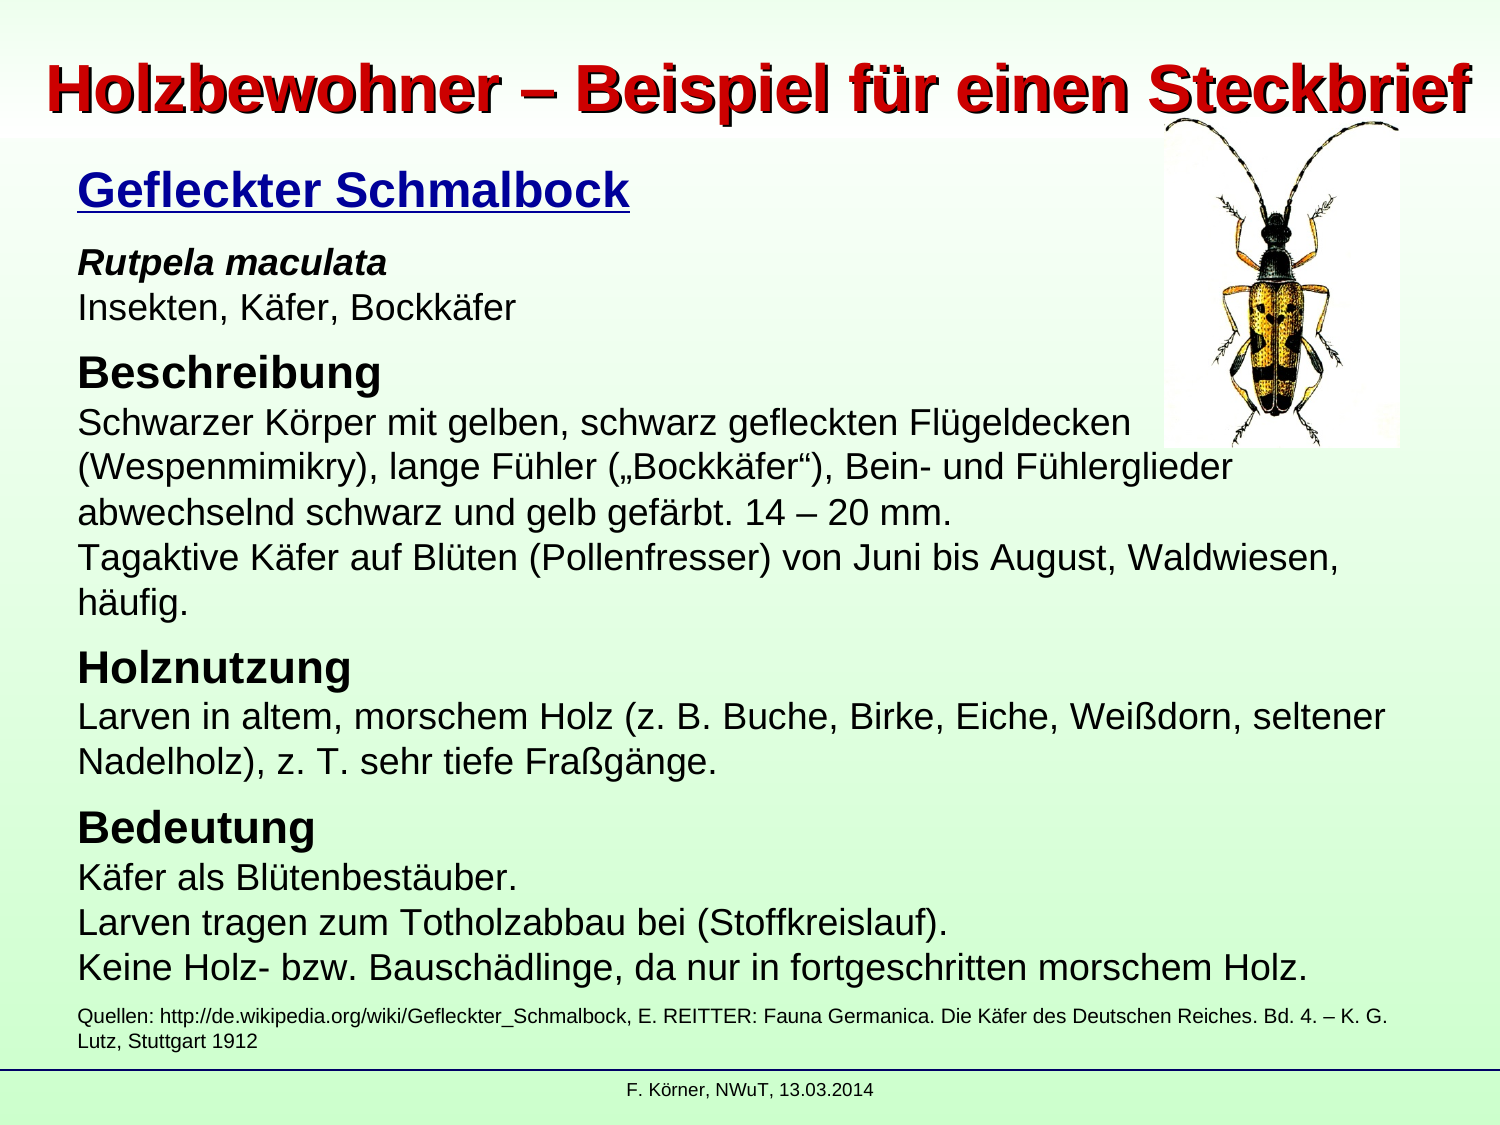

| Holzbewohner – Beispiel für einen Steckbrief |
| --- |
Gefleckter Schmalbock
Rutpela maculata
Insekten, Käfer, Bockkäfer
Beschreibung
Schwarzer Körper mit gelben, schwarz gefleckten Flügeldecken (Wespenmimikry), lange Fühler („Bockkäfer“), Bein- und Fühlerglieder abwechselnd schwarz und gelb gefärbt. 14 – 20 mm.
Tagaktive Käfer auf Blüten (Pollenfresser) von Juni bis August, Waldwiesen, häufig.
Holznutzung
Larven in altem, morschem Holz (z. B. Buche, Birke, Eiche, Weißdorn, seltener Nadelholz), z. T. sehr tiefe Fraßgänge.
Bedeutung
Käfer als Blütenbestäuber.
Larven tragen zum Totholzabbau bei (Stoffkreislauf).
Keine Holz- bzw. Bauschädlinge, da nur in fortgeschritten morschem Holz.
Quellen: http://de.wikipedia.org/wiki/Gefleckter_Schmalbock, E. REITTER: Fauna Germanica. Die Käfer des Deutschen Reiches. Bd. 4. – K. G. Lutz, Stuttgart 1912